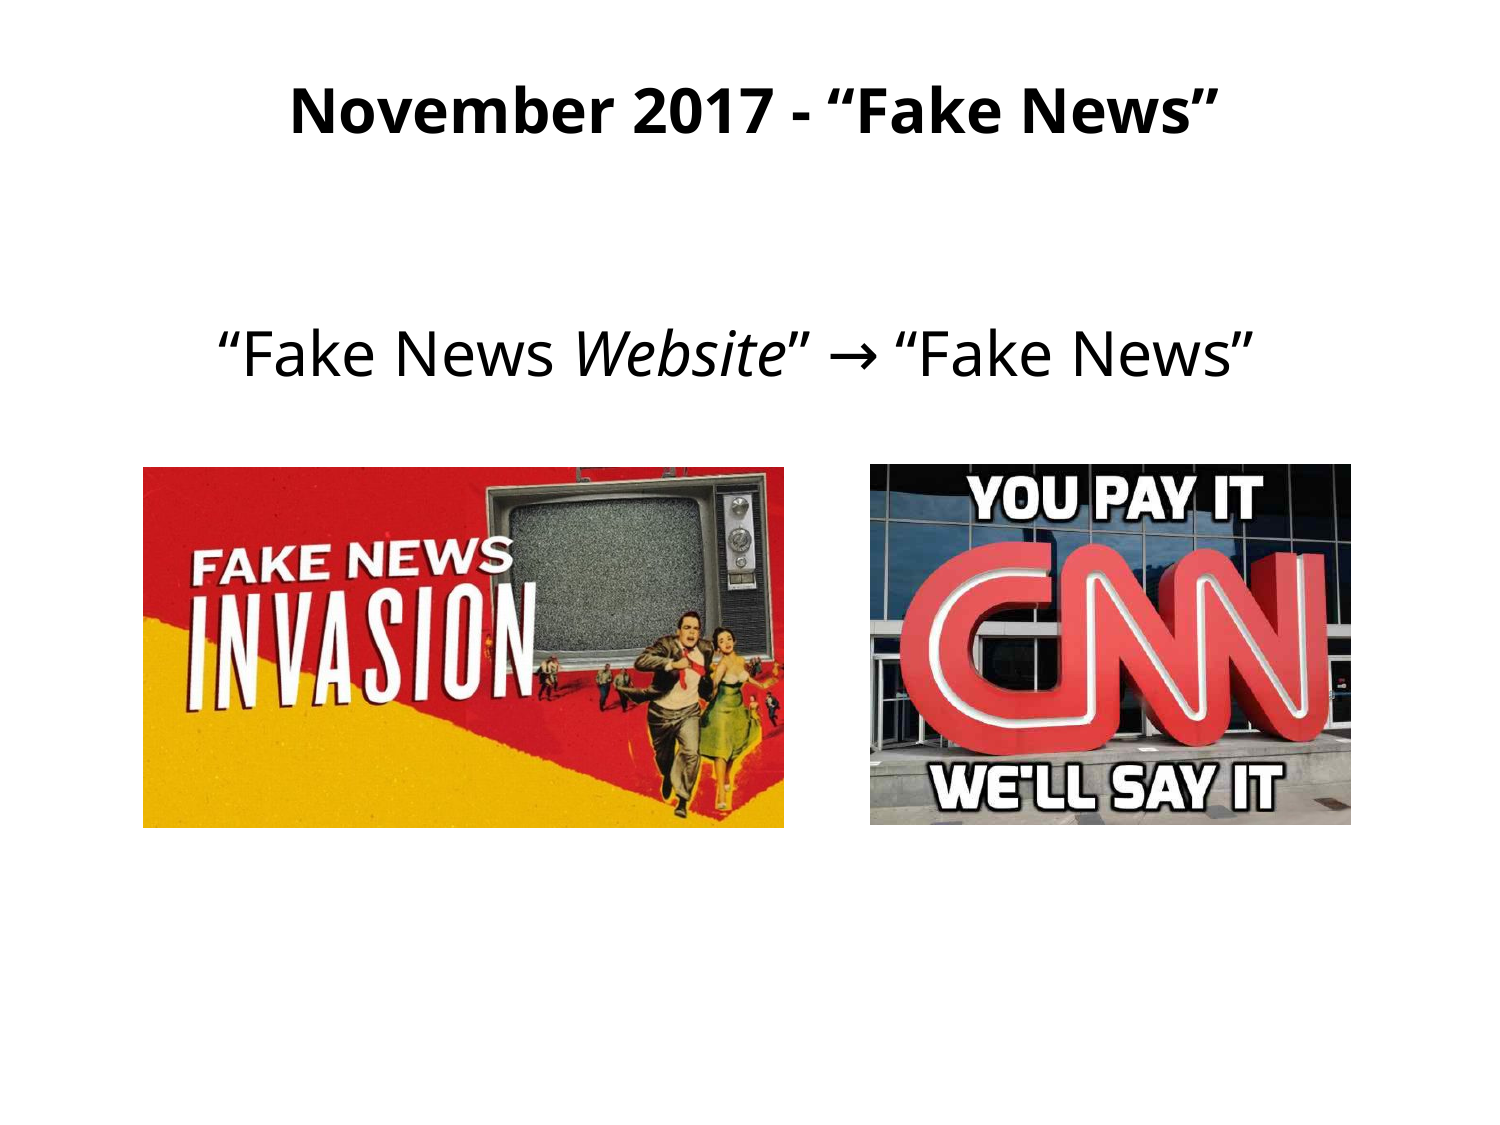

November 2017 - “Fake News”
“Fake News Website” → “Fake News”